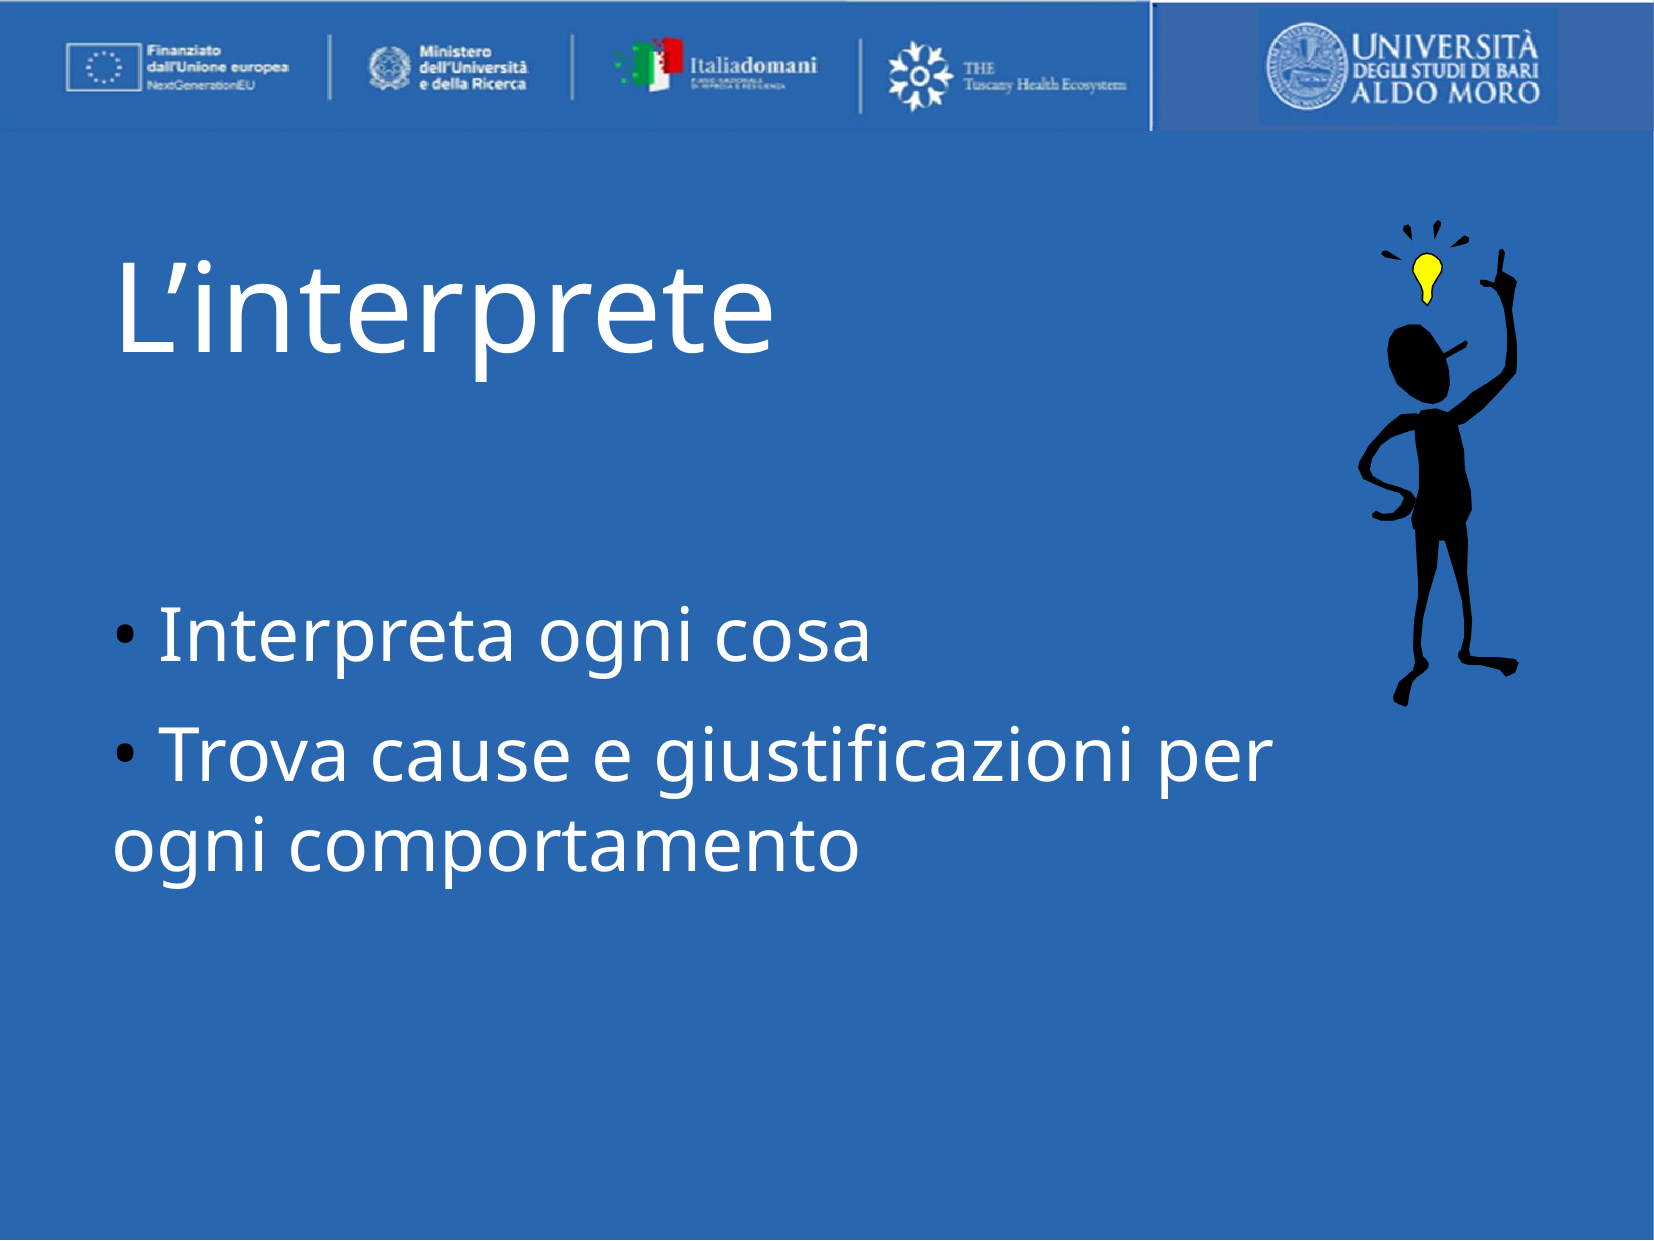

L’interprete
 Interpreta ogni cosa
 Trova cause e giustificazioni per ogni comportamento